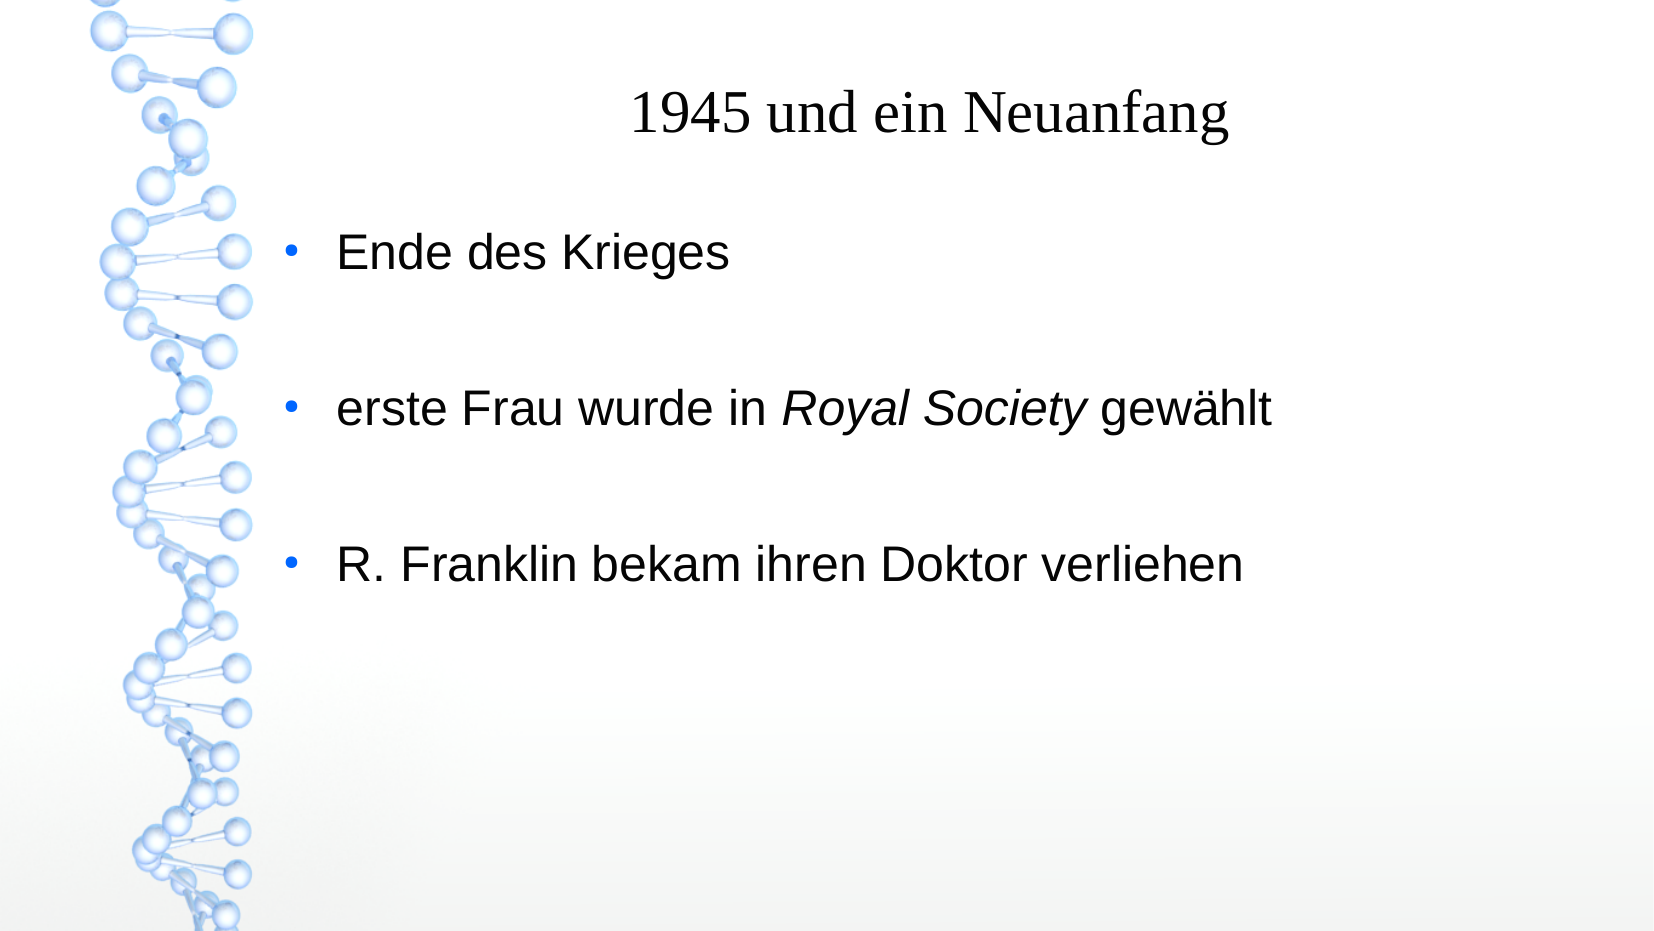

# 1945 und ein Neuanfang
Ende des Krieges
erste Frau wurde in Royal Society gewählt
R. Franklin bekam ihren Doktor verliehen